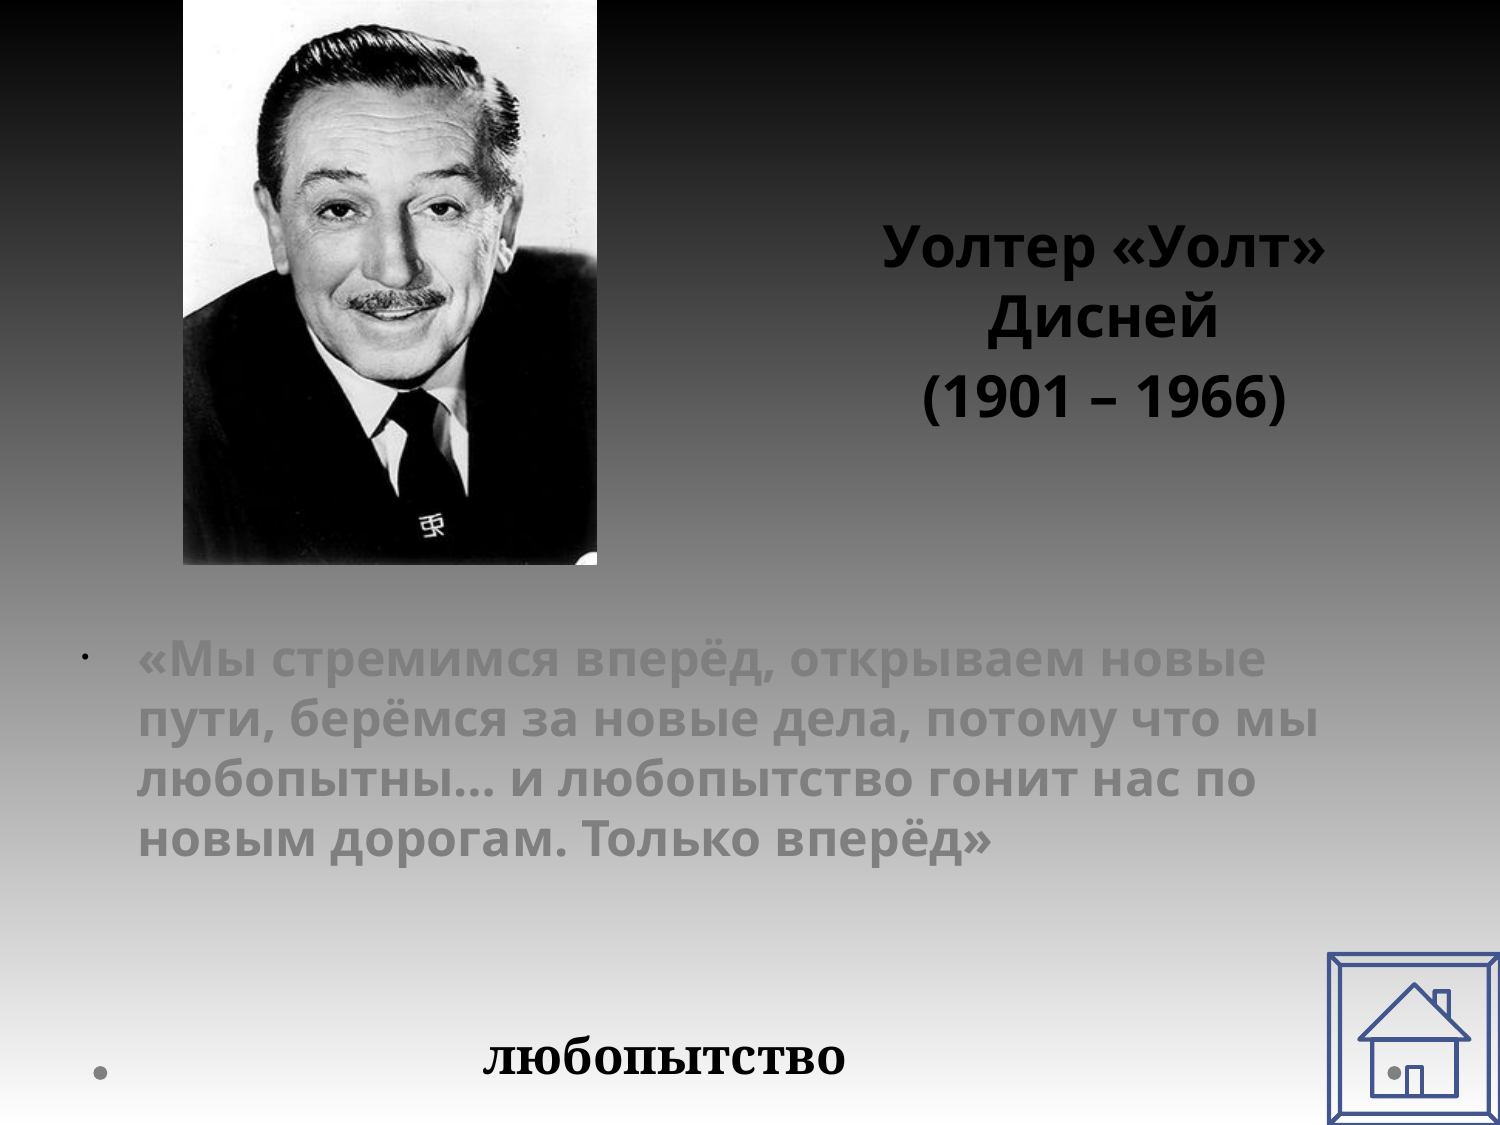

Уолтер «Уолт» Дисней
(1901 – 1966)
# «Мы стремимся вперёд, открываем новые пути, берёмся за новые дела, потому что мы любопытны… и любопытство гонит нас по новым дорогам. Только вперёд»
любопытство